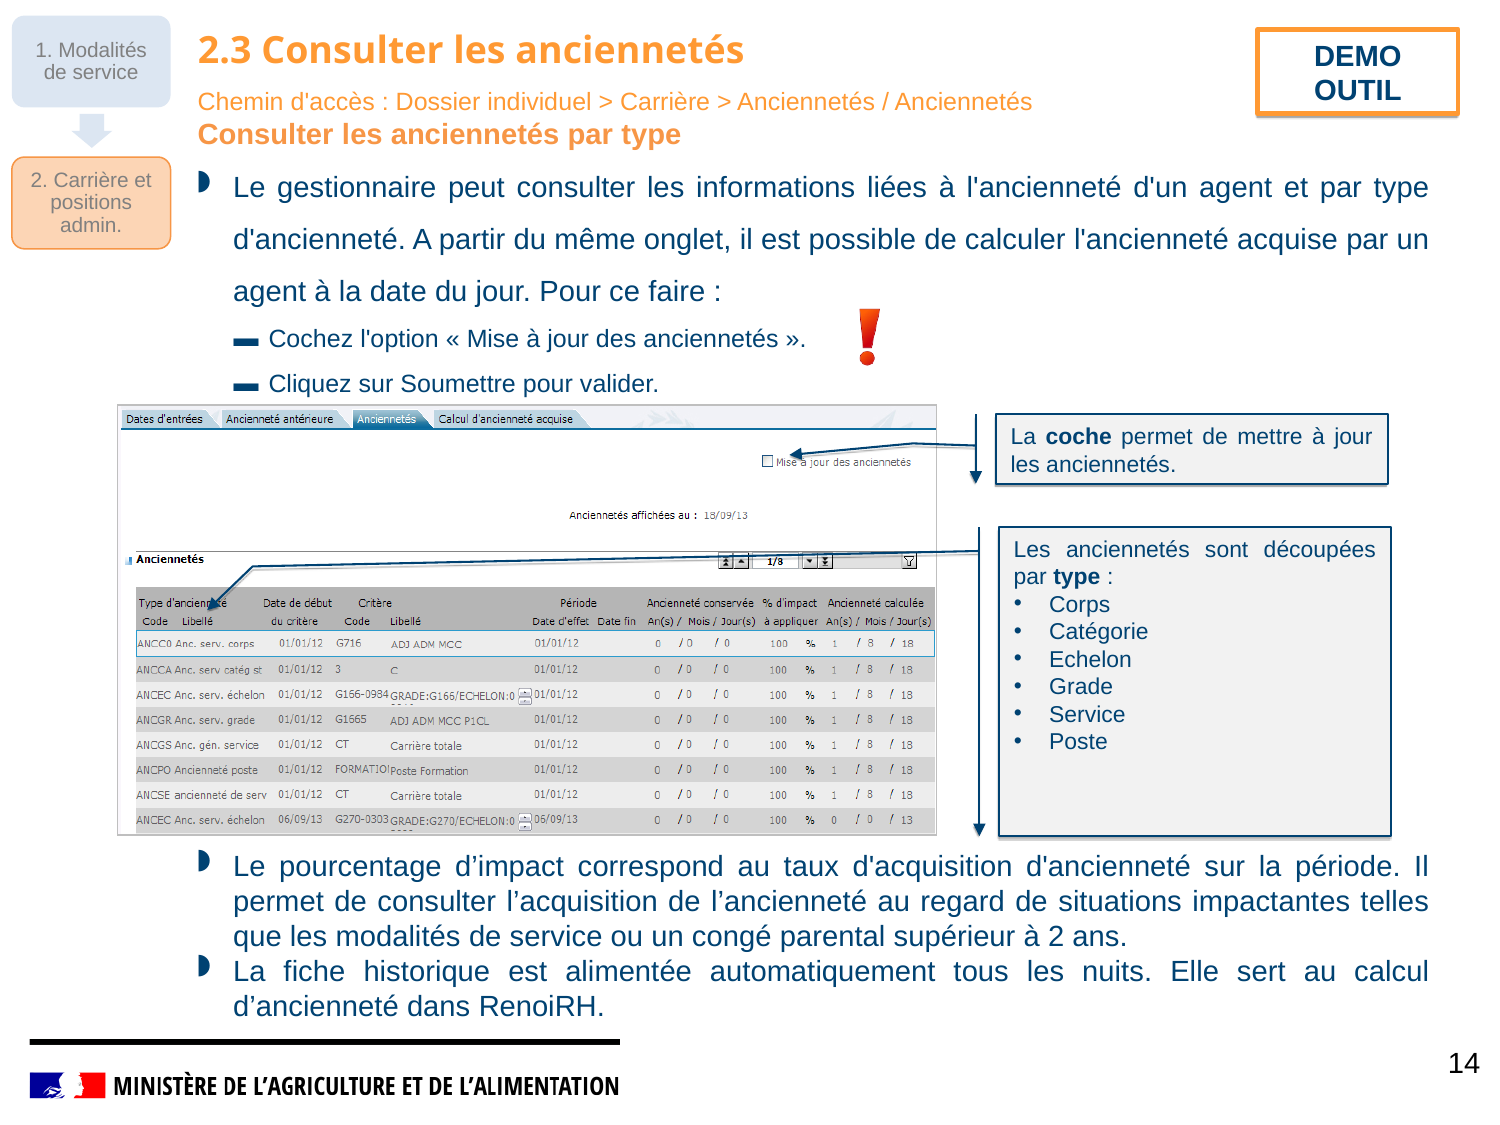

1. Modalités de service
2.3 Consulter les anciennetés
DEMO OUTIL
Chemin d'accès : Dossier individuel > Carrière > Anciennetés / Anciennetés
Consulter les anciennetés par type
Le gestionnaire peut consulter les informations liées à l'ancienneté d'un agent et par type d'ancienneté. A partir du même onglet, il est possible de calculer l'ancienneté acquise par un agent à la date du jour. Pour ce faire :
Cochez l'option « Mise à jour des anciennetés ».
Cliquez sur Soumettre pour valider.
Le pourcentage d’impact correspond au taux d'acquisition d'ancienneté sur la période. Il permet de consulter l’acquisition de l’ancienneté au regard de situations impactantes telles que les modalités de service ou un congé parental supérieur à 2 ans.
La fiche historique est alimentée automatiquement tous les nuits. Elle sert au calcul d’ancienneté dans RenoiRH.
2. Carrière et positions admin.
La coche permet de mettre à jour les anciennetés.
Les anciennetés sont découpées par type :
Corps
Catégorie
Echelon
Grade
Service
Poste